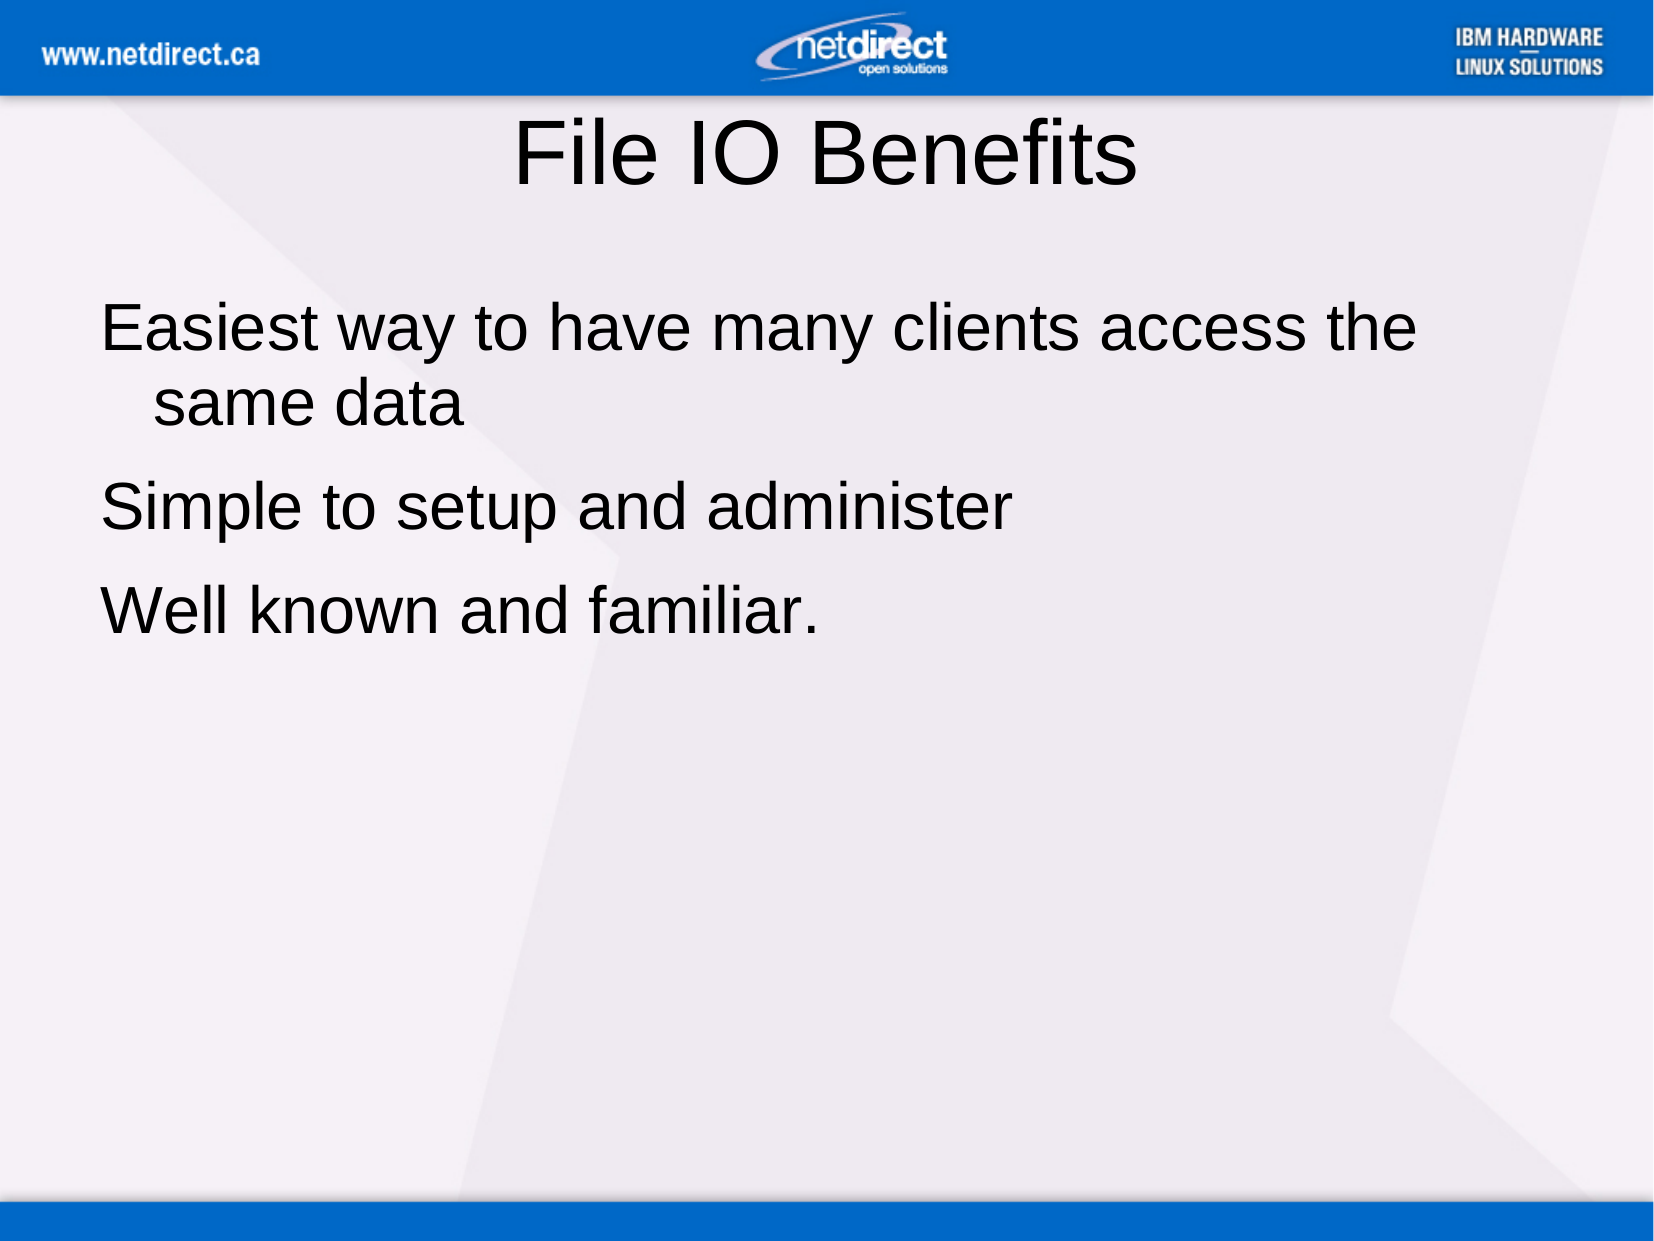

# File IO Benefits
Easiest way to have many clients access the same data
Simple to setup and administer
Well known and familiar.